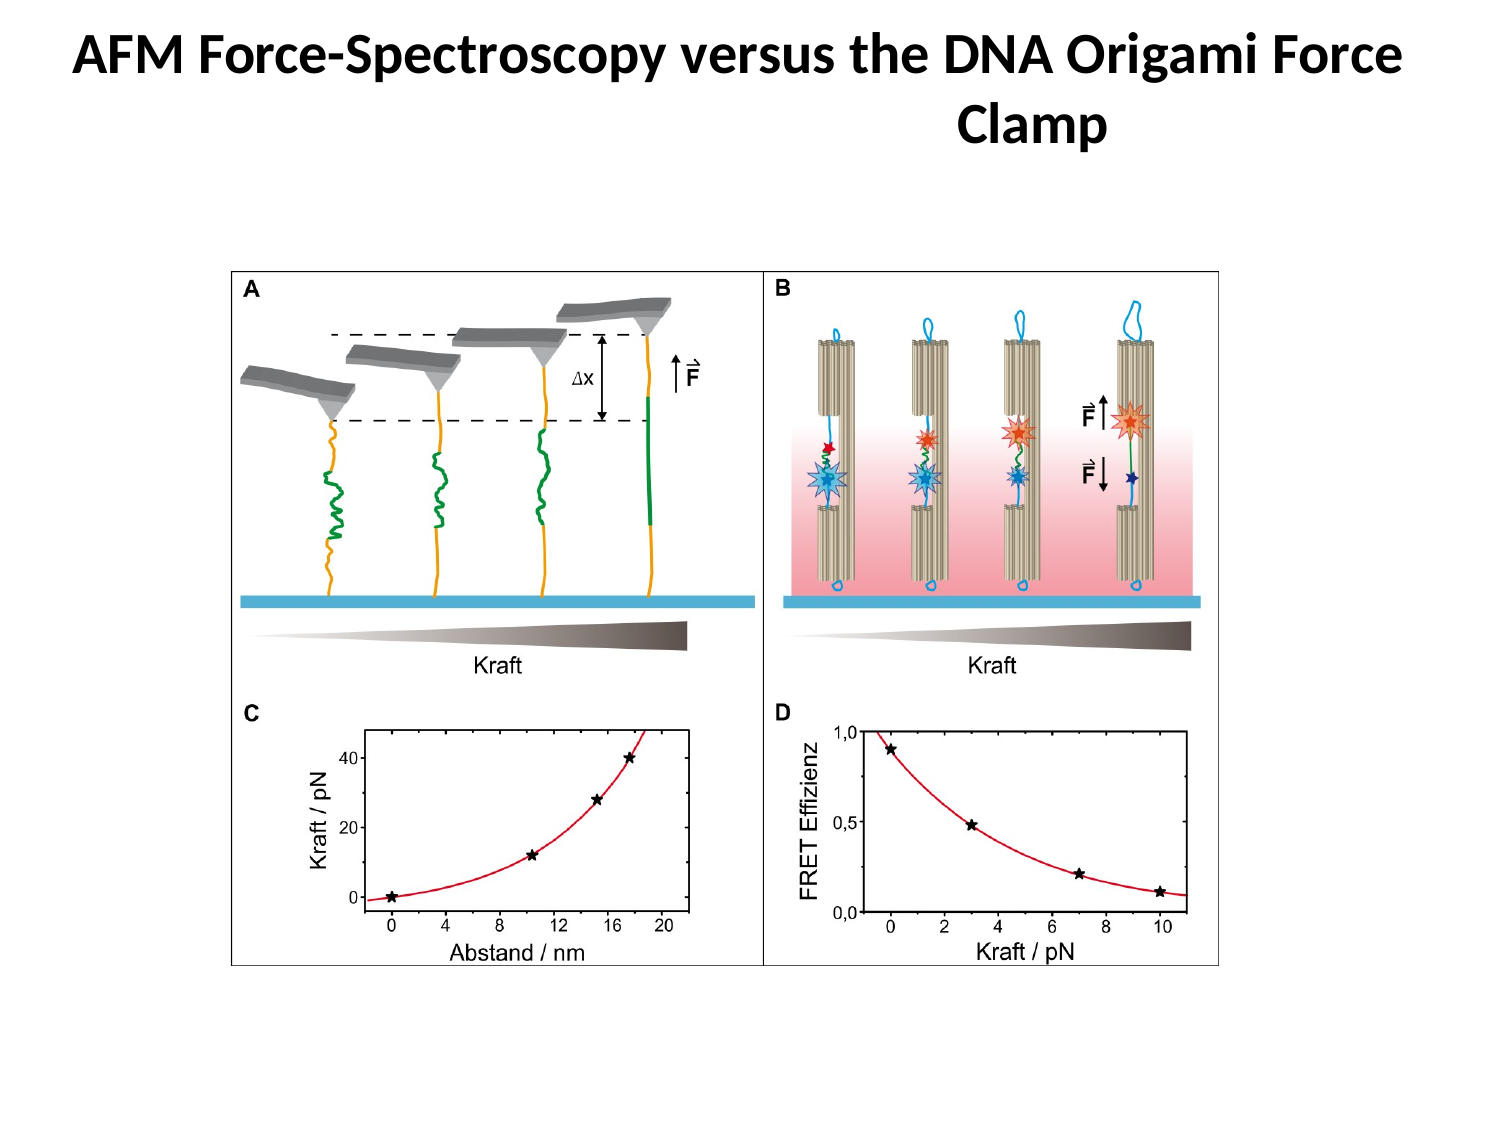

# AFM Force-Spectroscopy versus the DNA Origami Force Clamp